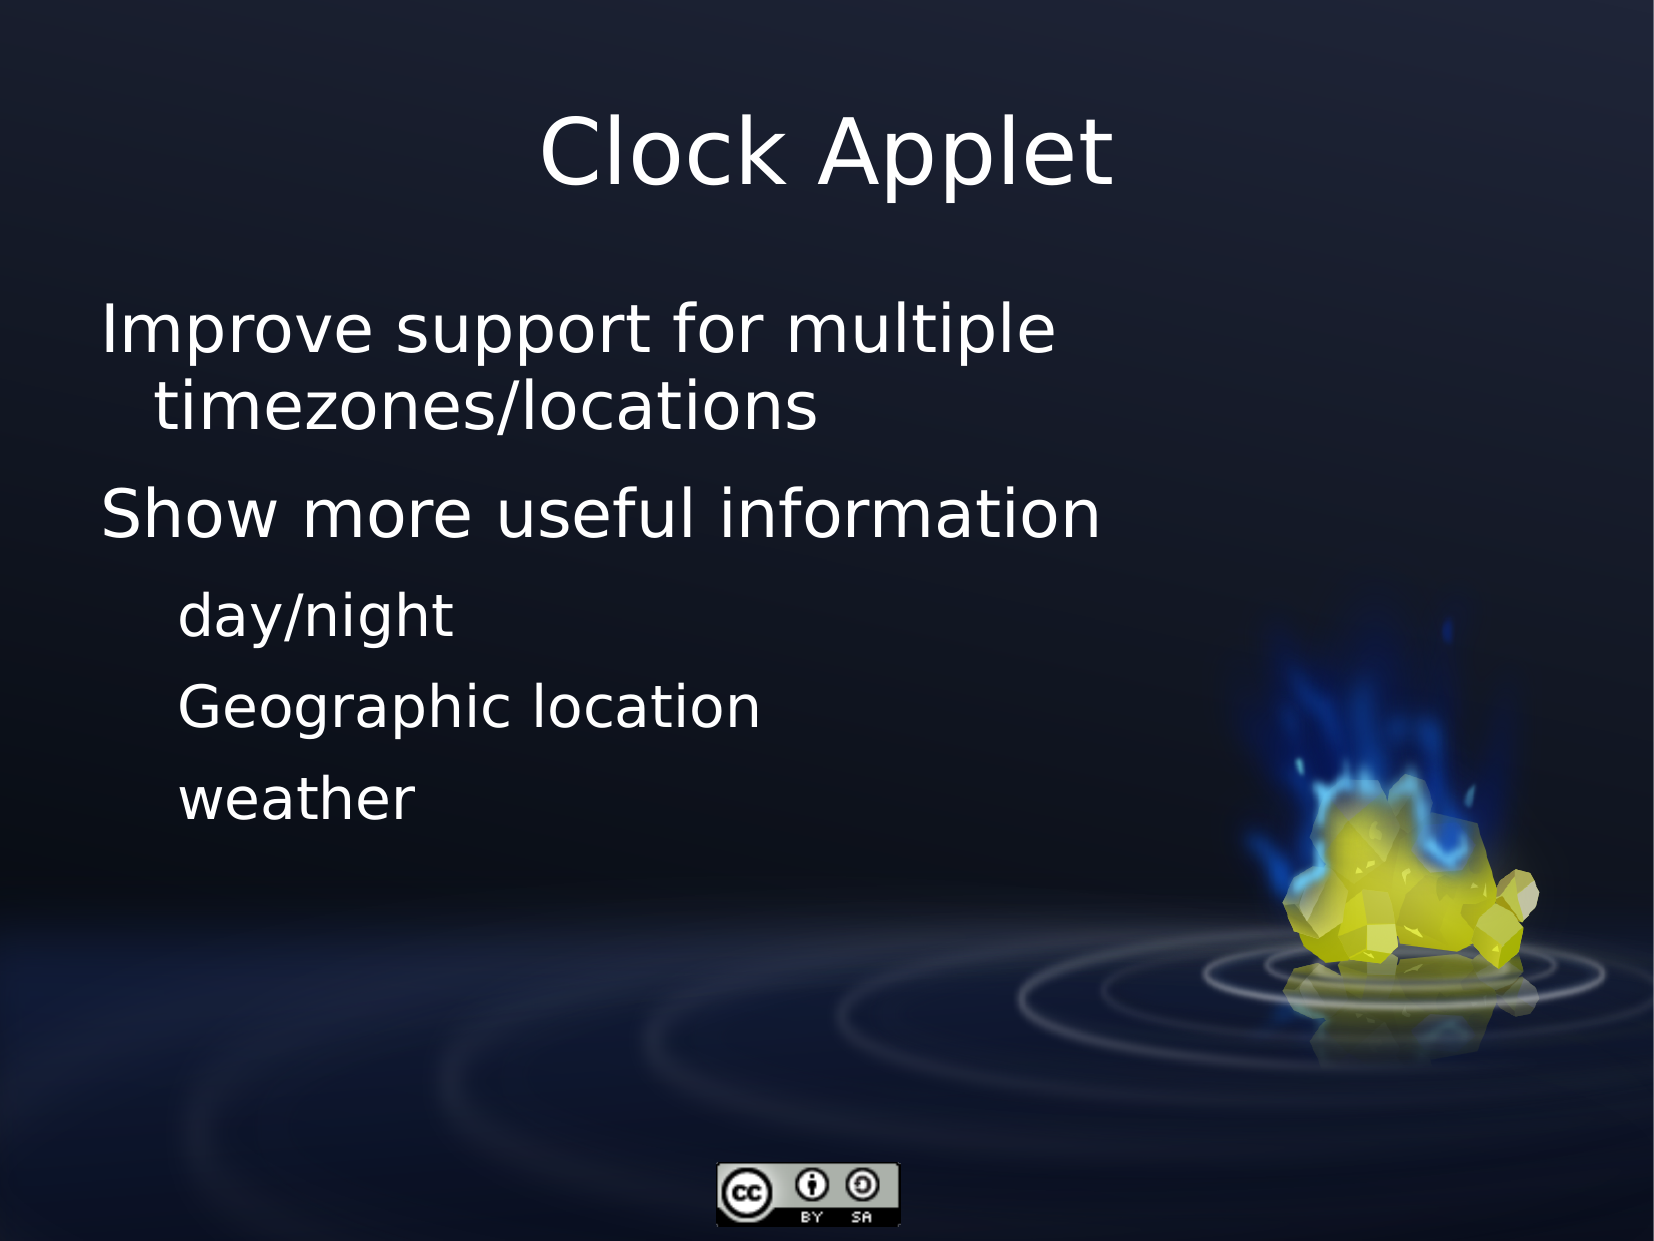

# Clock Applet
Improve support for multiple timezones/locations
Show more useful information
day/night
Geographic location
weather